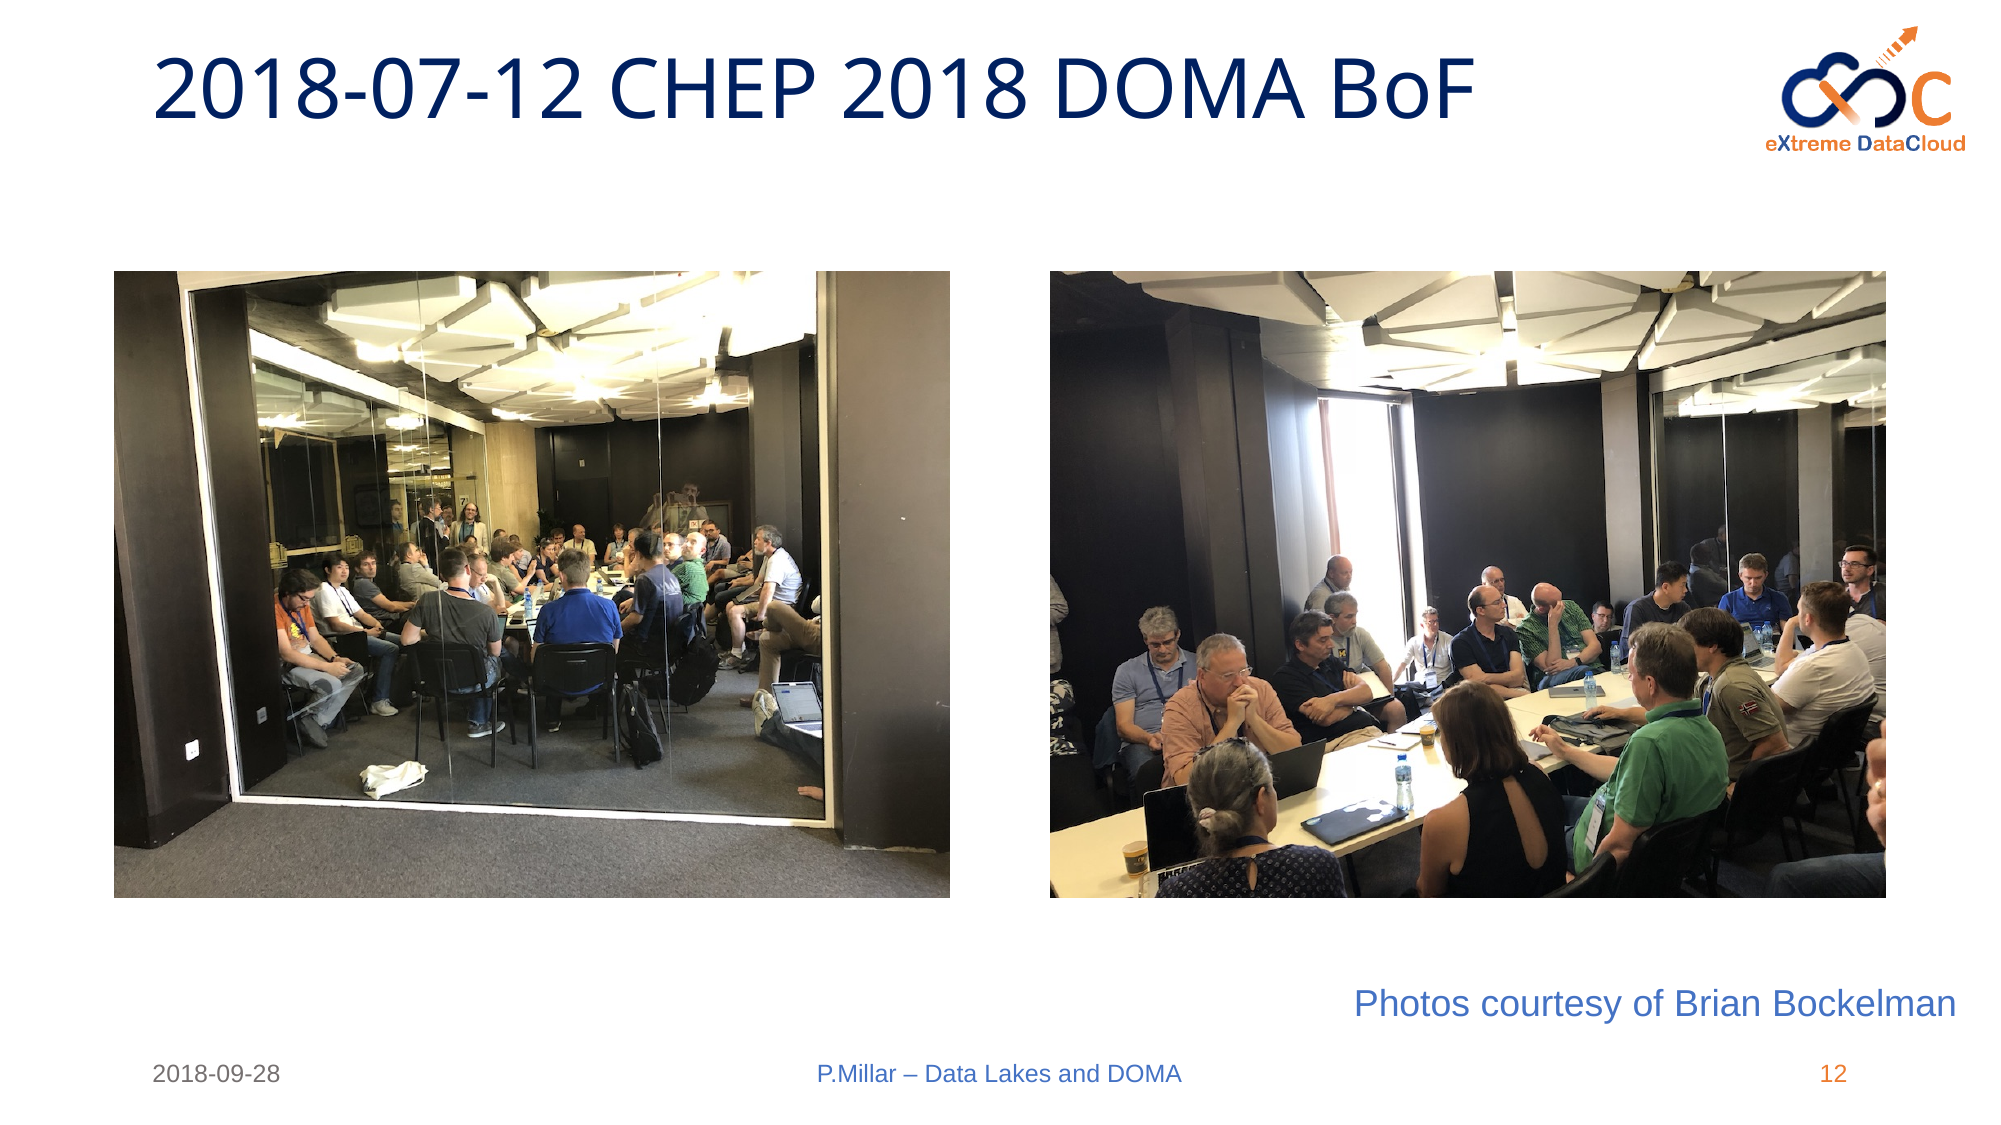

# 2018-07-12 CHEP 2018 DOMA BoF
Photos courtesy of Brian Bockelman
2018-09-28
P.Millar – Data Lakes and DOMA